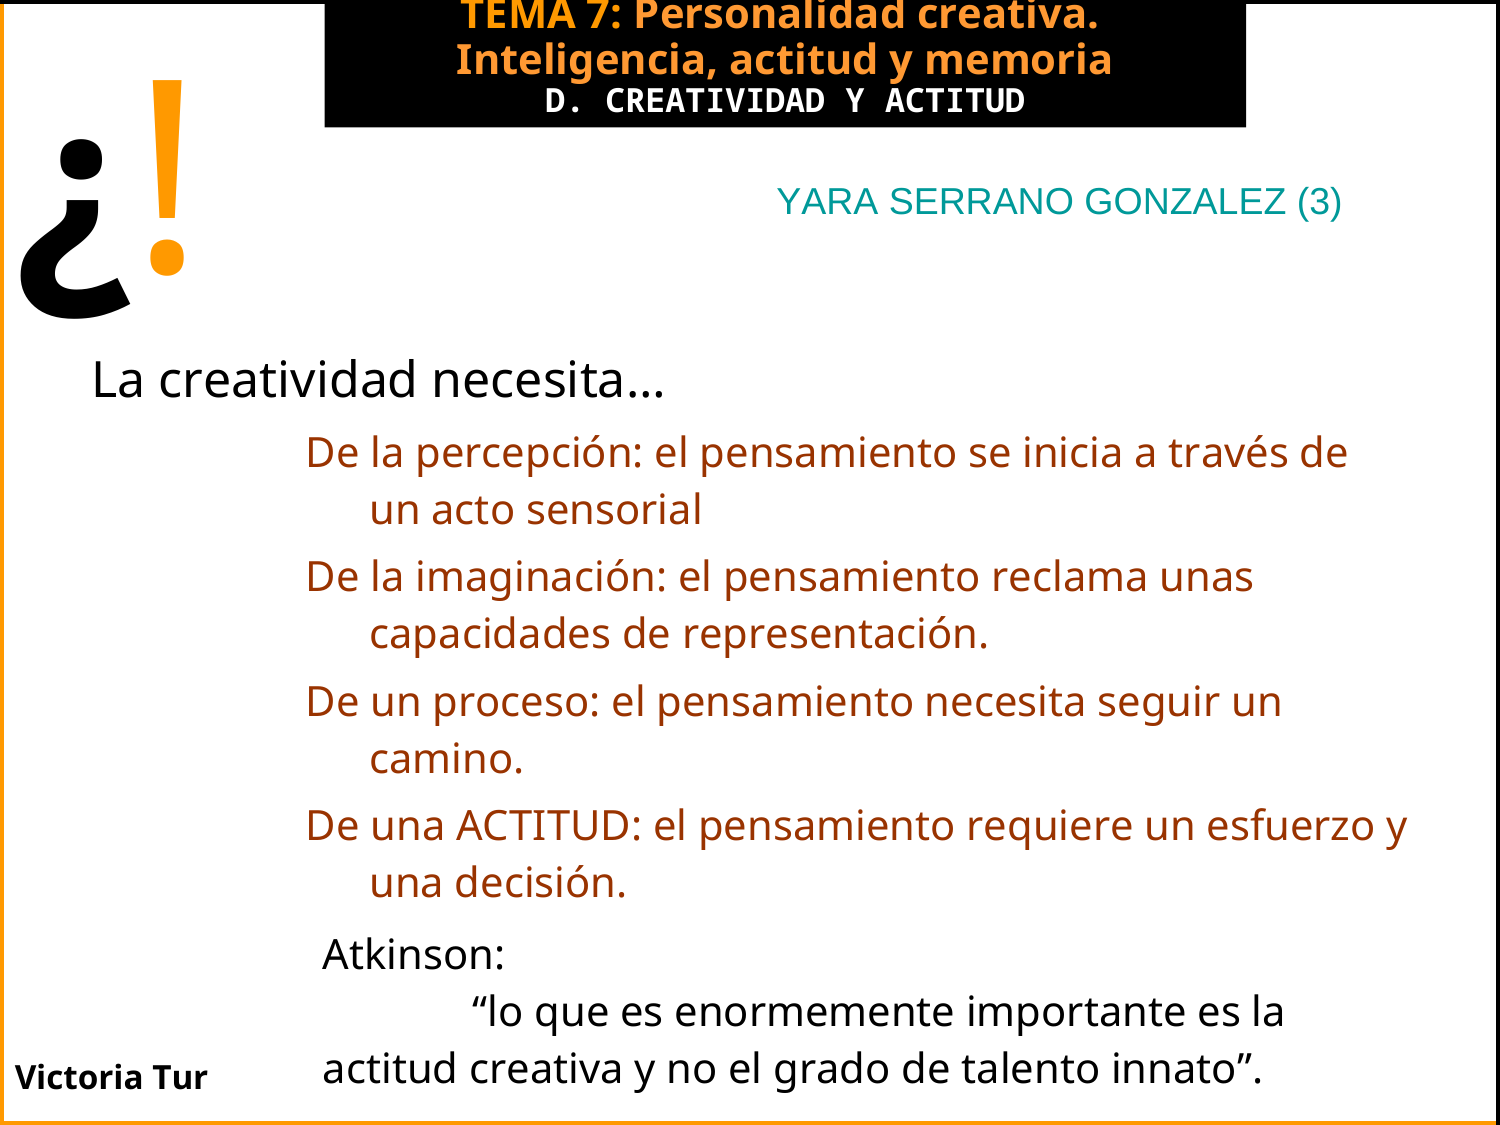

YARA SERRANO GONZALEZ (3)
# La creatividad necesita…
De la percepción: el pensamiento se inicia a través de un acto sensorial
De la imaginación: el pensamiento reclama unas capacidades de representación.
De un proceso: el pensamiento necesita seguir un camino.
De una ACTITUD: el pensamiento requiere un esfuerzo y una decisión.
Atkinson:
	“lo que es enormemente importante es la actitud creativa y no el grado de talento innato”.